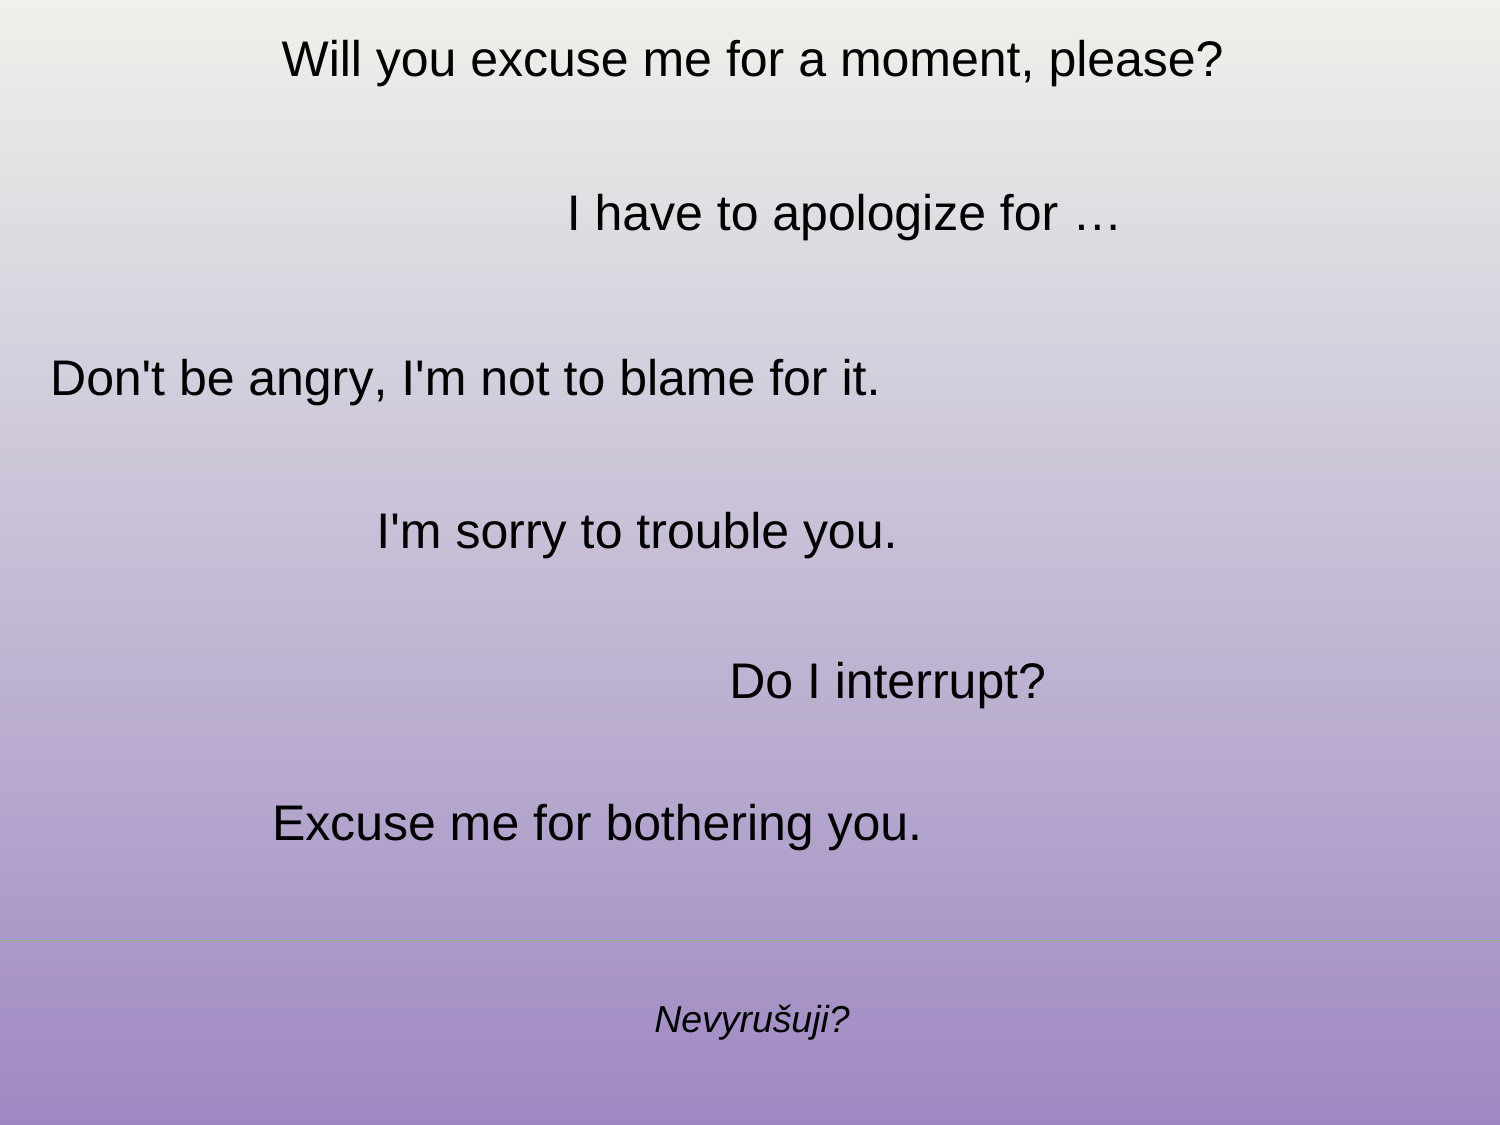

Will you excuse me for a moment, please?
I have to apologize for …
Don't be angry, I'm not to blame for it.
I'm sorry to trouble you.
Do I interrupt?
Excuse me for bothering you.
Nevyrušuji?